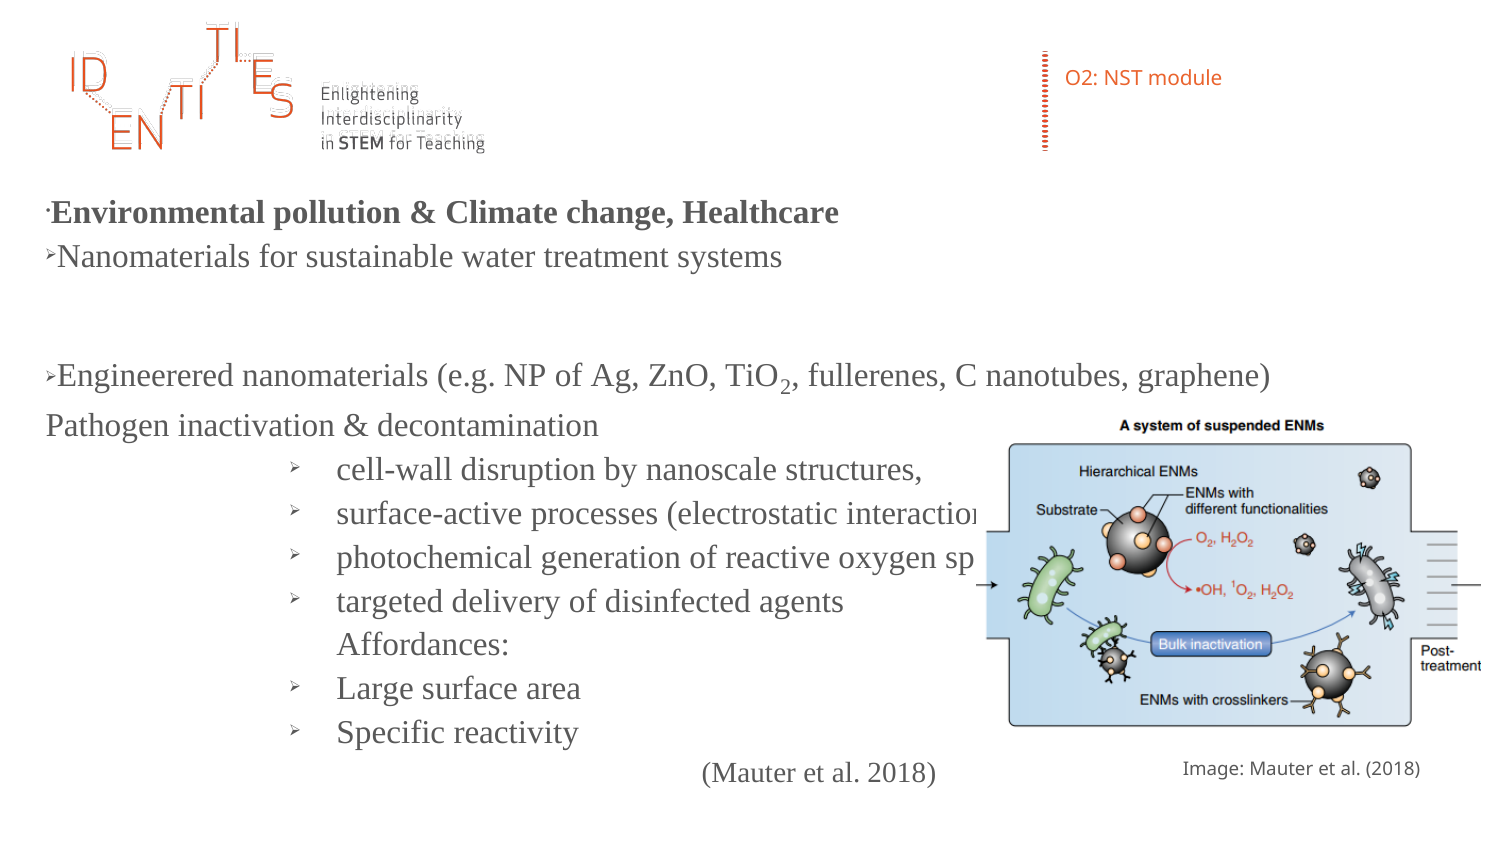

O2: NST module
Environmental pollution & Climate change, Healthcare
Nanomaterials for sustainable water treatment systems
Engineerered nanomaterials (e.g. NP of Ag, ZnO, TiO2, fullerenes, C nanotubes, graphene)
Pathogen inactivation & decontamination
cell-wall disruption by nanoscale structures,
surface-active processes (electrostatic interactions)
photochemical generation of reactive oxygen species
targeted delivery of disinfected agents
Affordances:
Large surface area
Specific reactivity
(Mauter et al. 2018)
Image: Mauter et al. (2018)